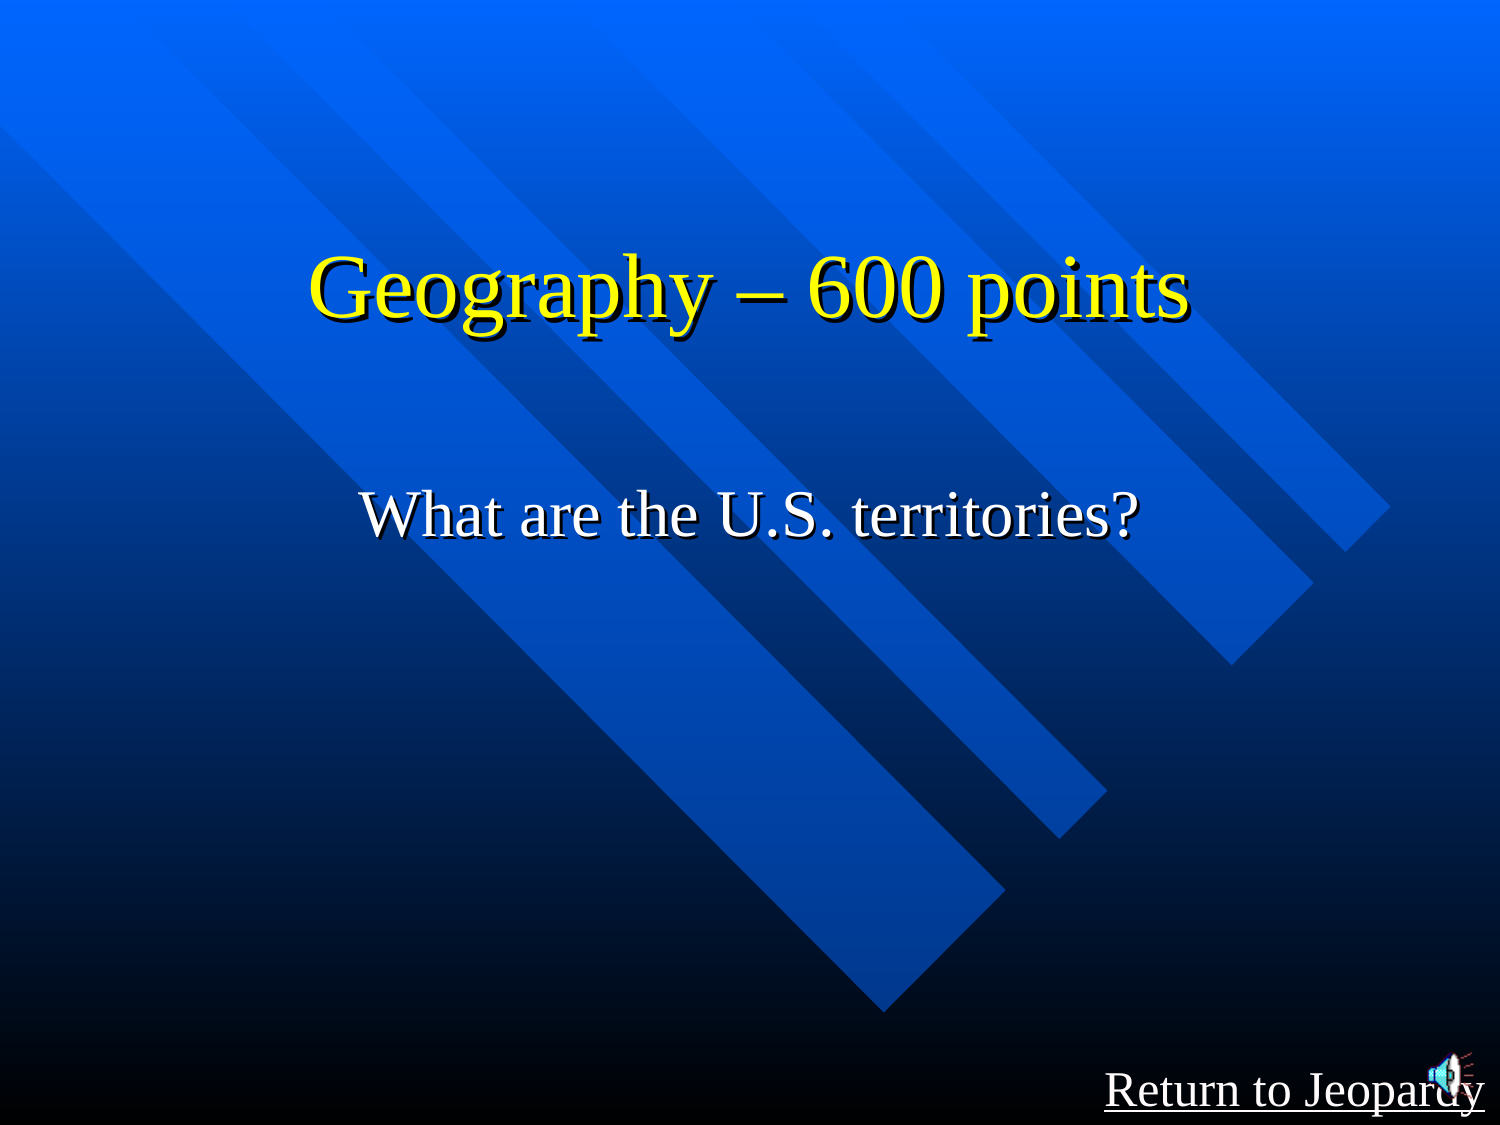

# Geography – 600 points
What are the U.S. territories?
Return to Jeopardy